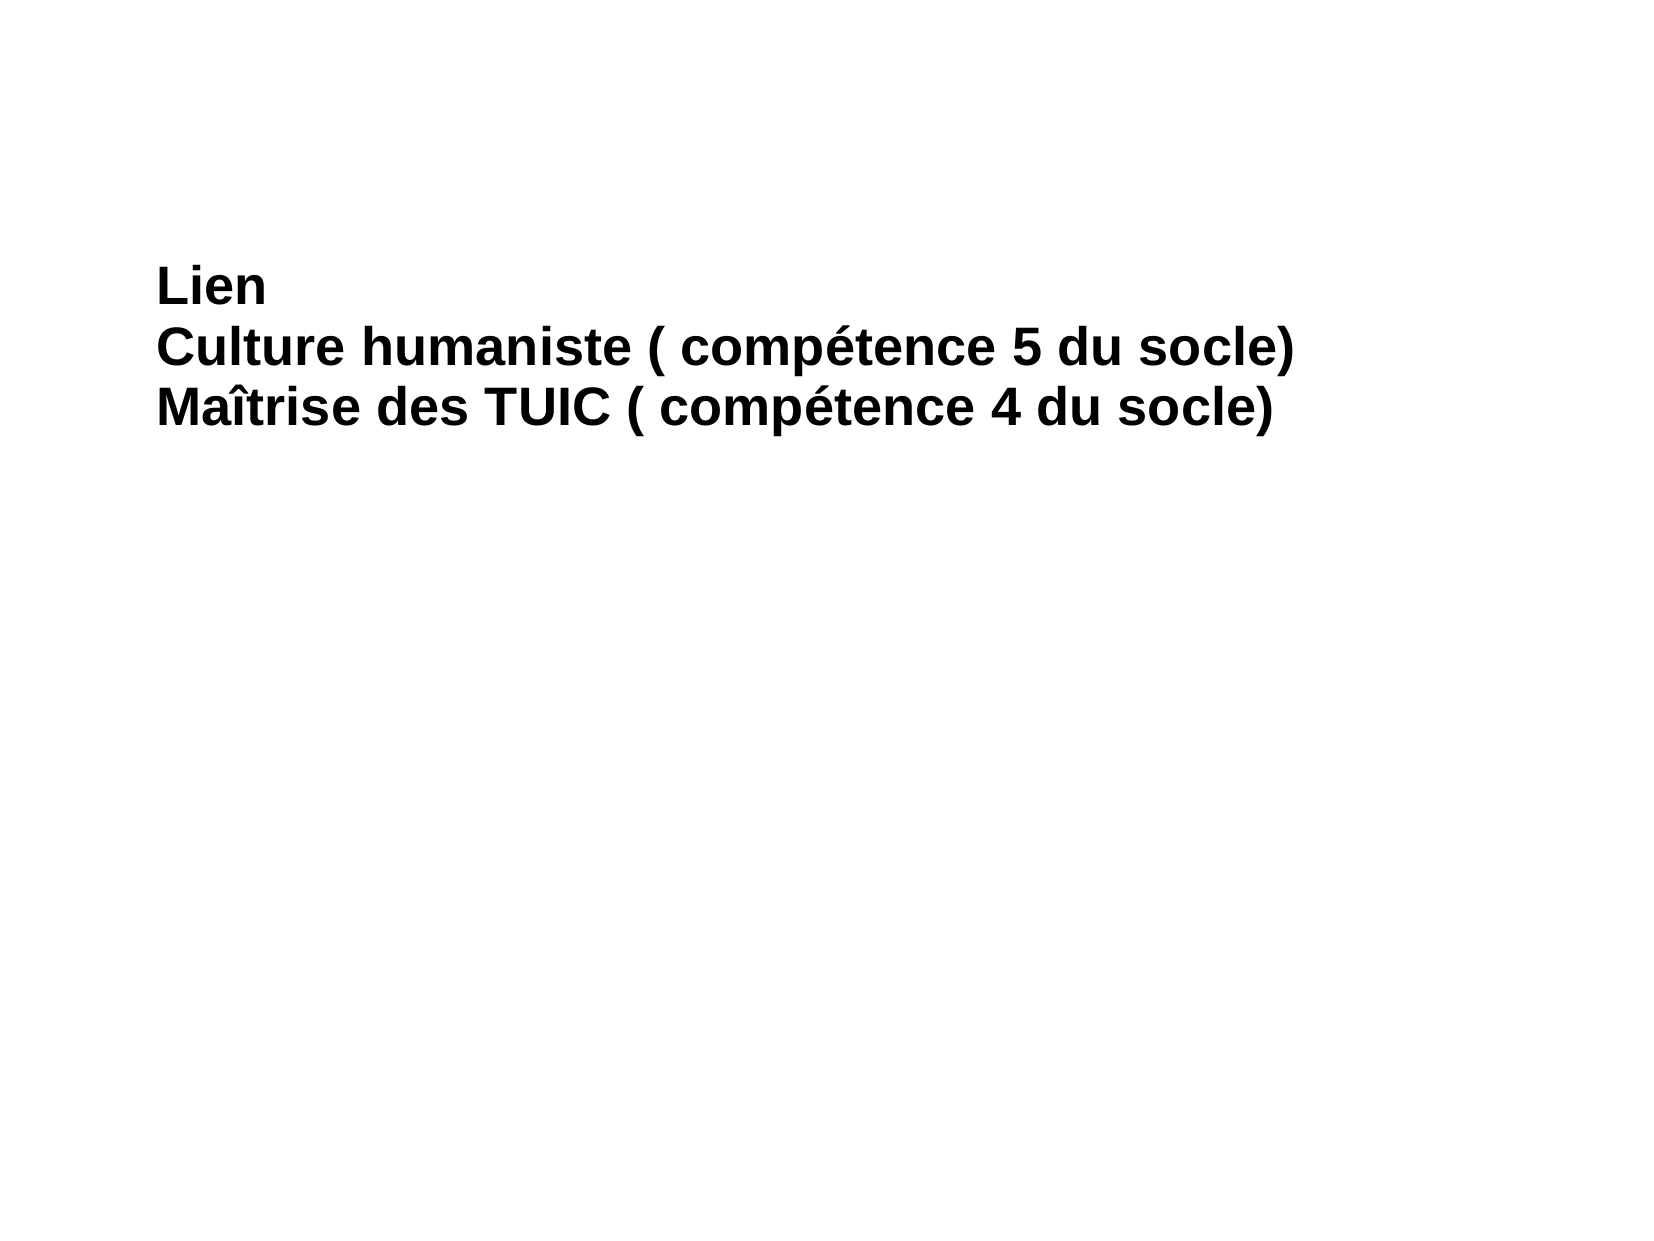

Lien
Culture humaniste ( compétence 5 du socle)
Maîtrise des TUIC ( compétence 4 du socle)